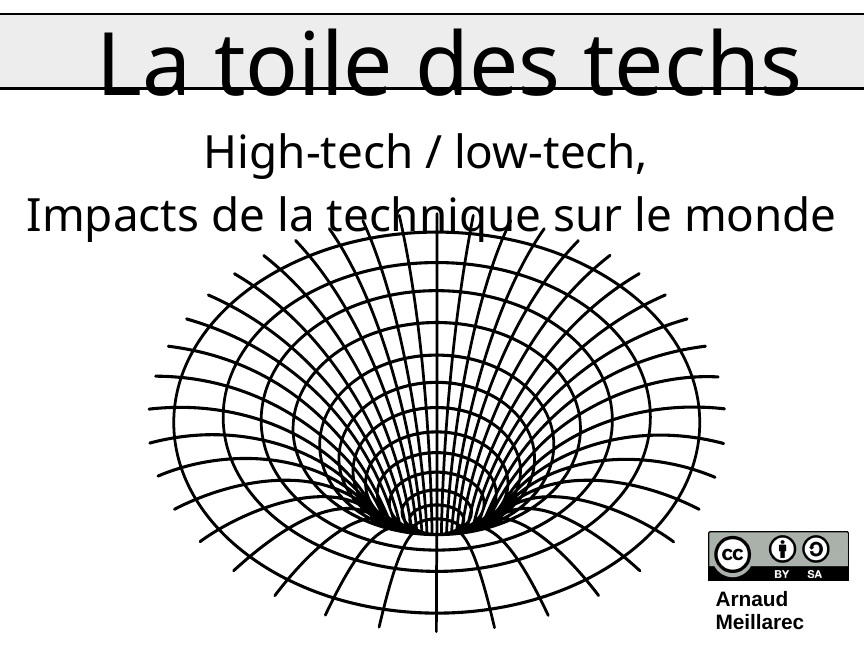

# La toile des techs
High-tech / low-tech,
Impacts de la technique sur le monde
Arnaud Meillarec